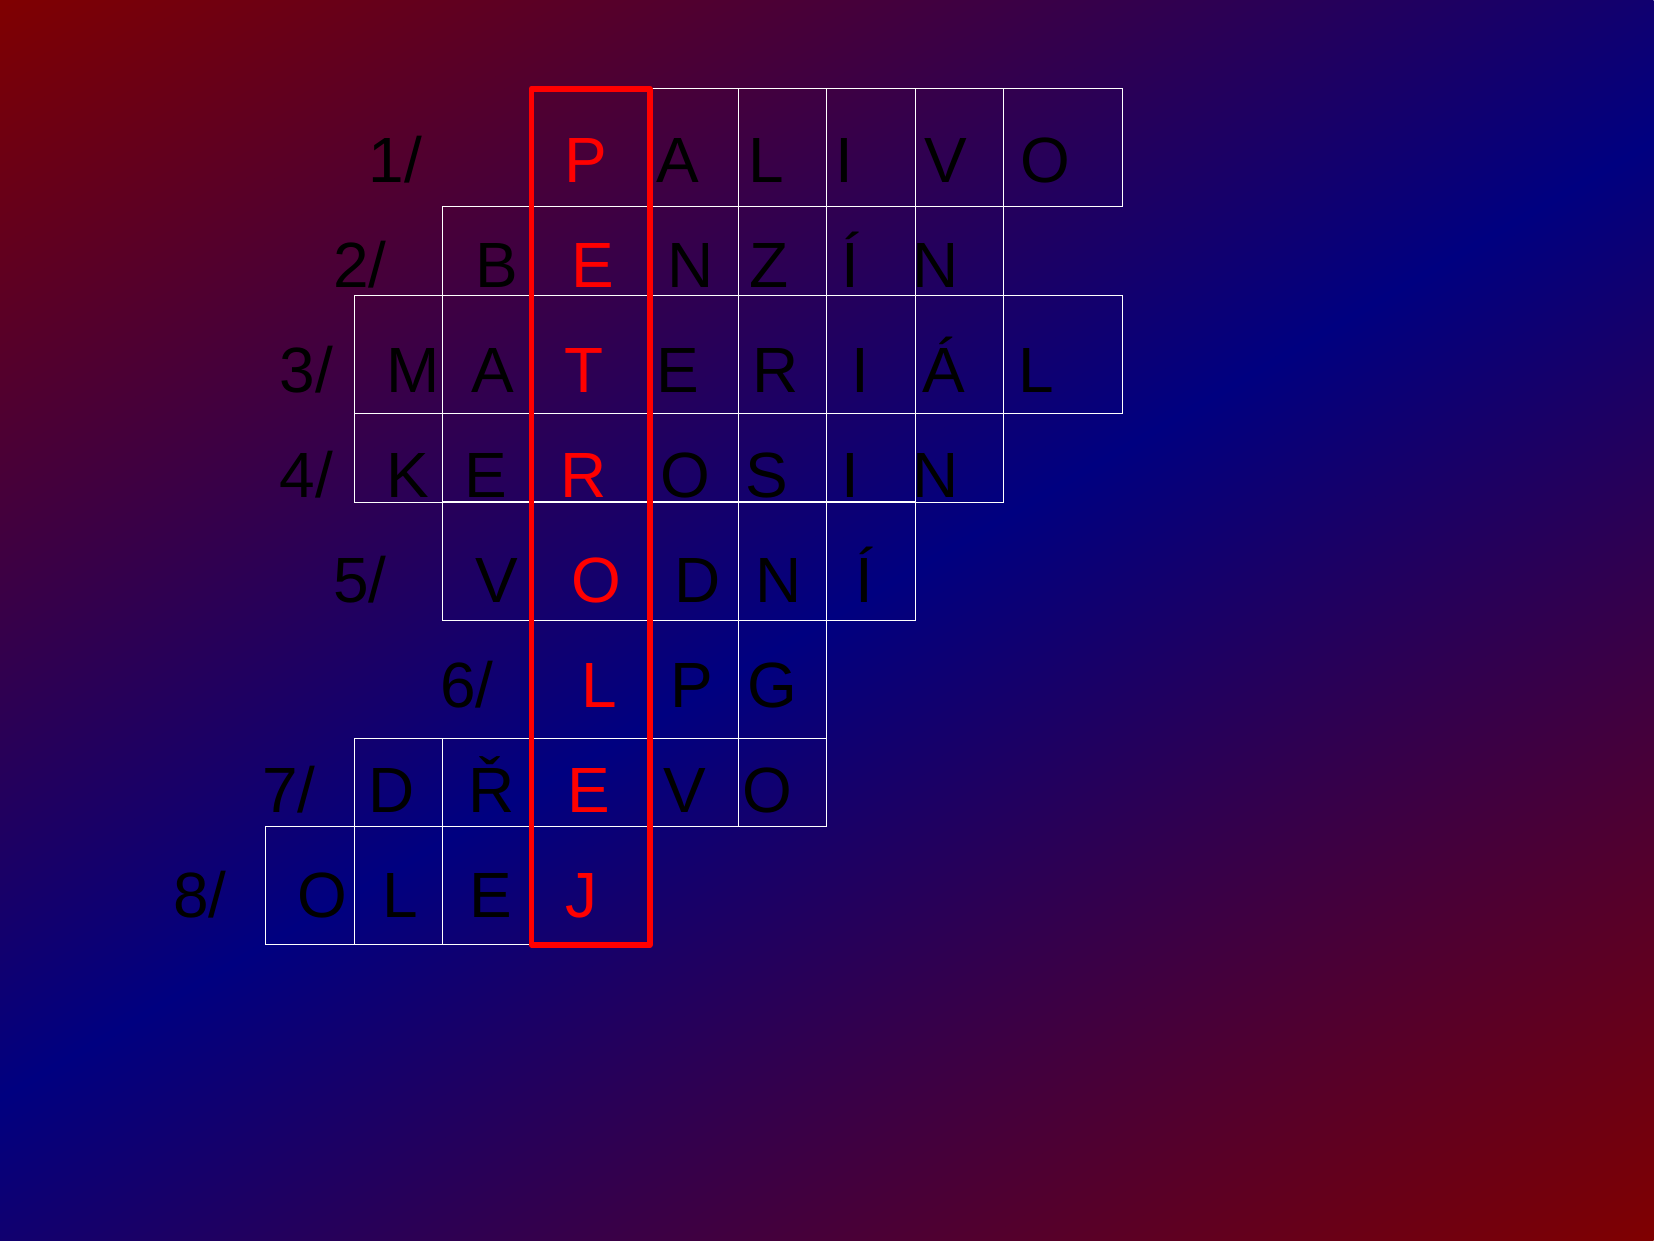

# 1/ P A L I V O
 2/ B E N Z Í N
 3/ M A T E R I Á L
 4/ K E R O S I N
 5/ V O D N Í
 6/ L P G
 7/ D Ř E V O
8/ O L E J